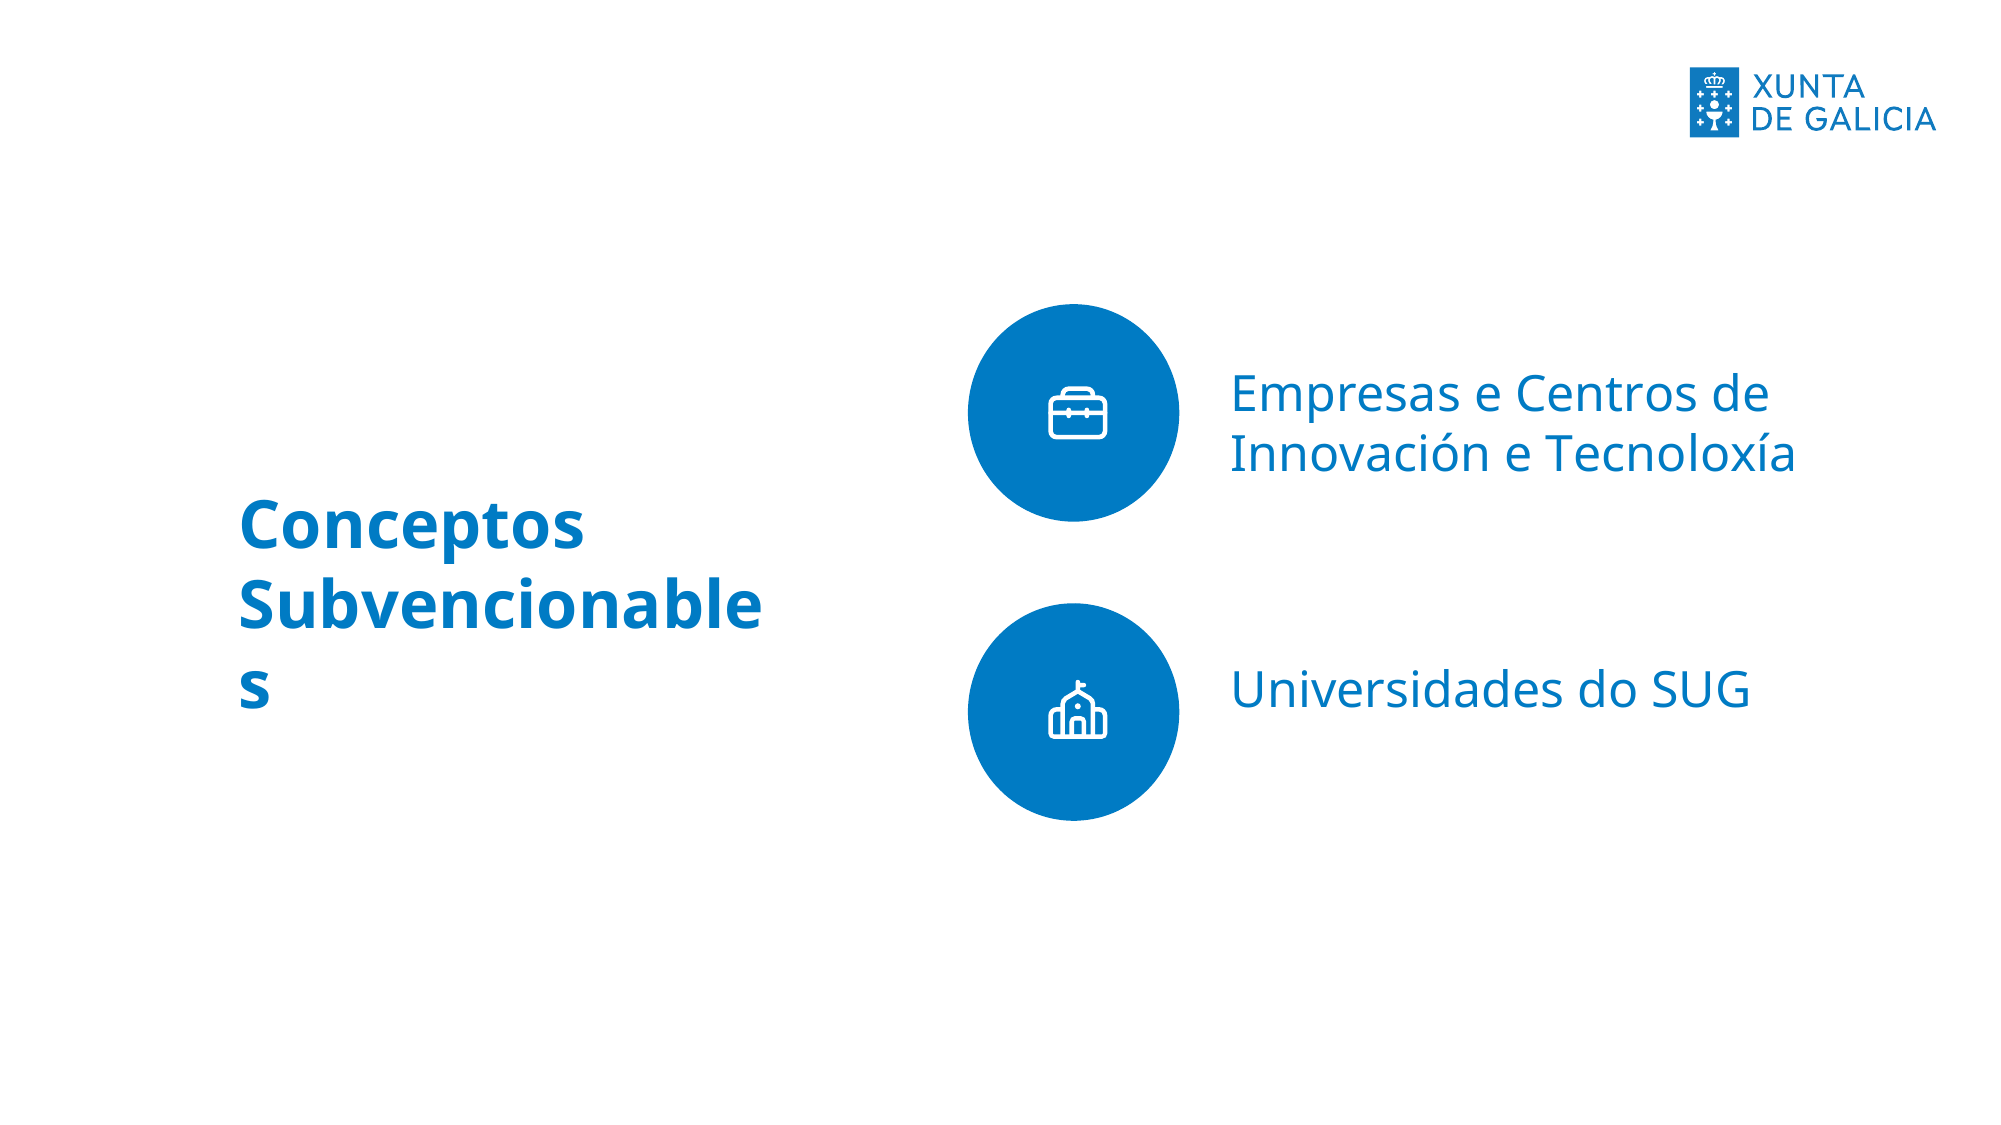

Empresas e Centros de Innovación e Tecnoloxía
Conceptos Subvencionables
Universidades do SUG